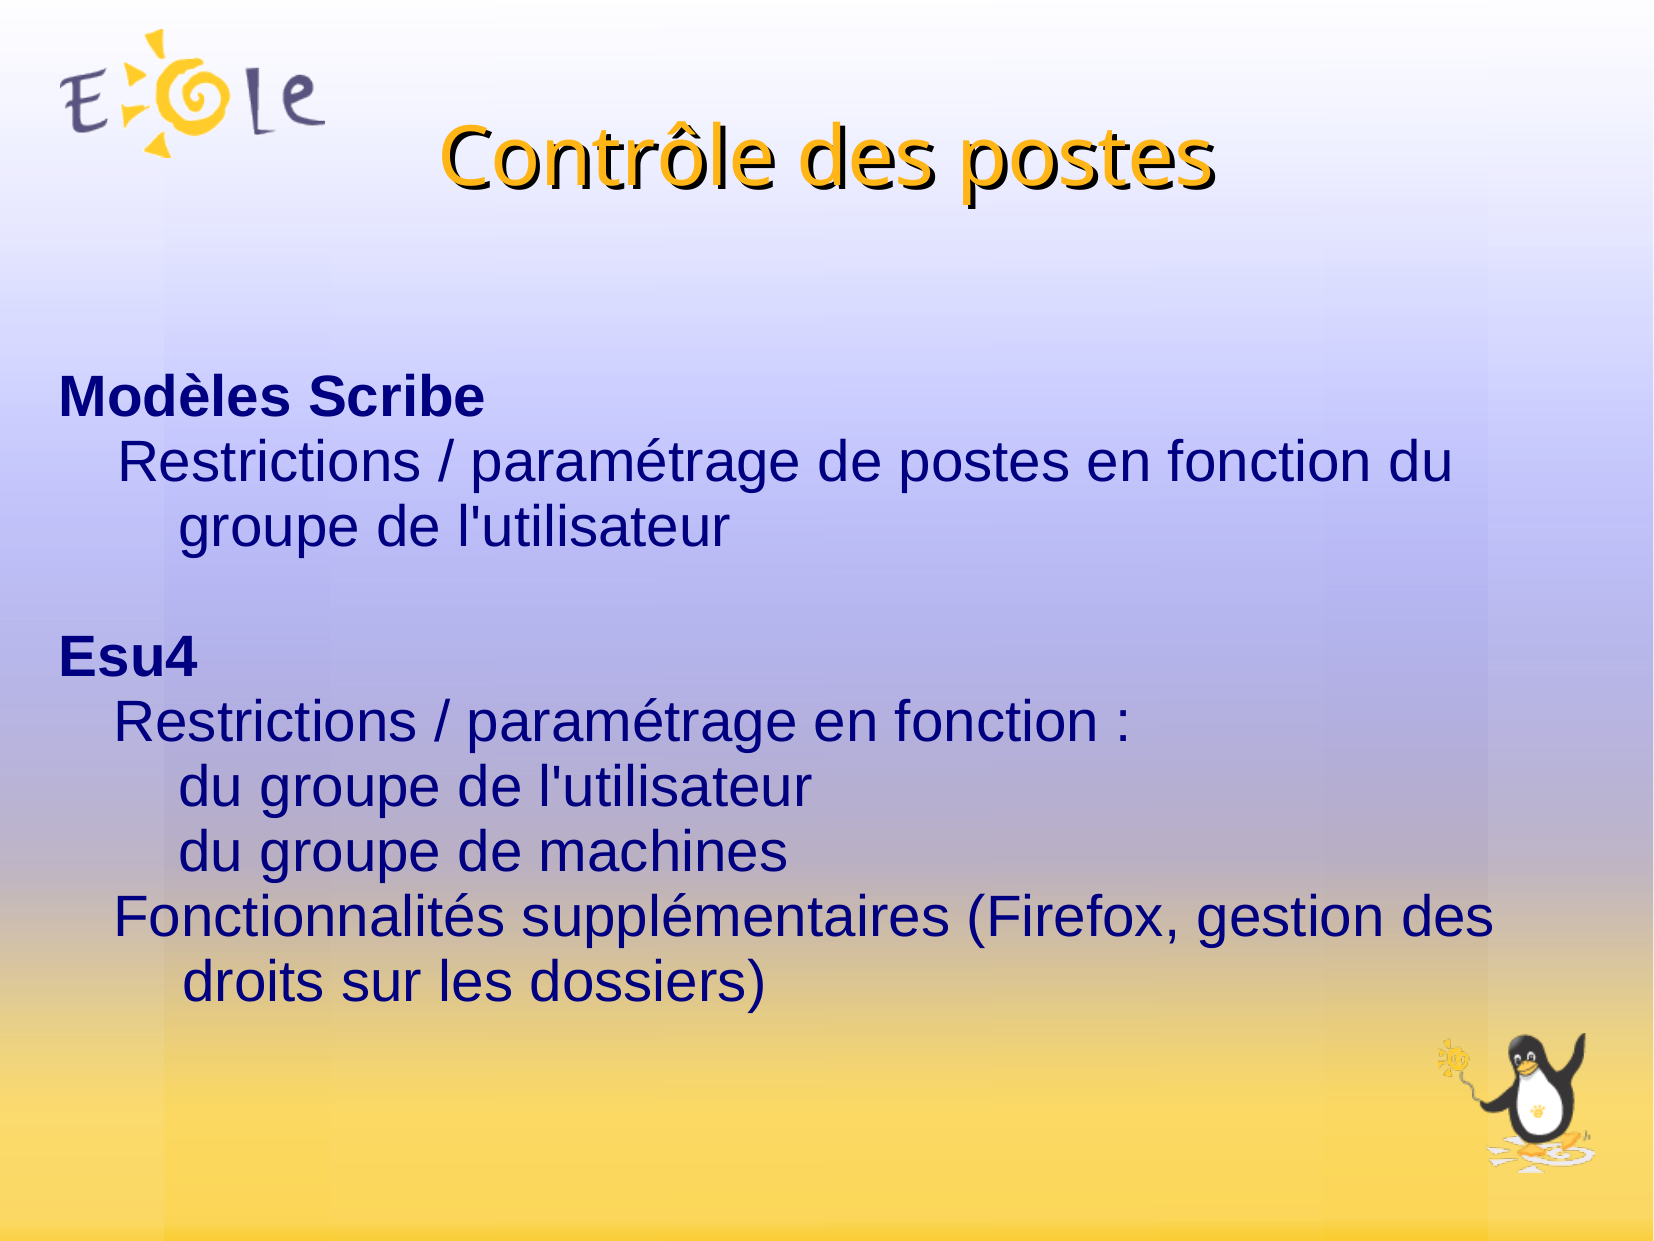

# Contrôle des postes
Modèles Scribe
Restrictions / paramétrage de postes en fonction du groupe de l'utilisateur
Esu4
Restrictions / paramétrage en fonction :
du groupe de l'utilisateur
du groupe de machines
Fonctionnalités supplémentaires (Firefox, gestion des droits sur les dossiers)